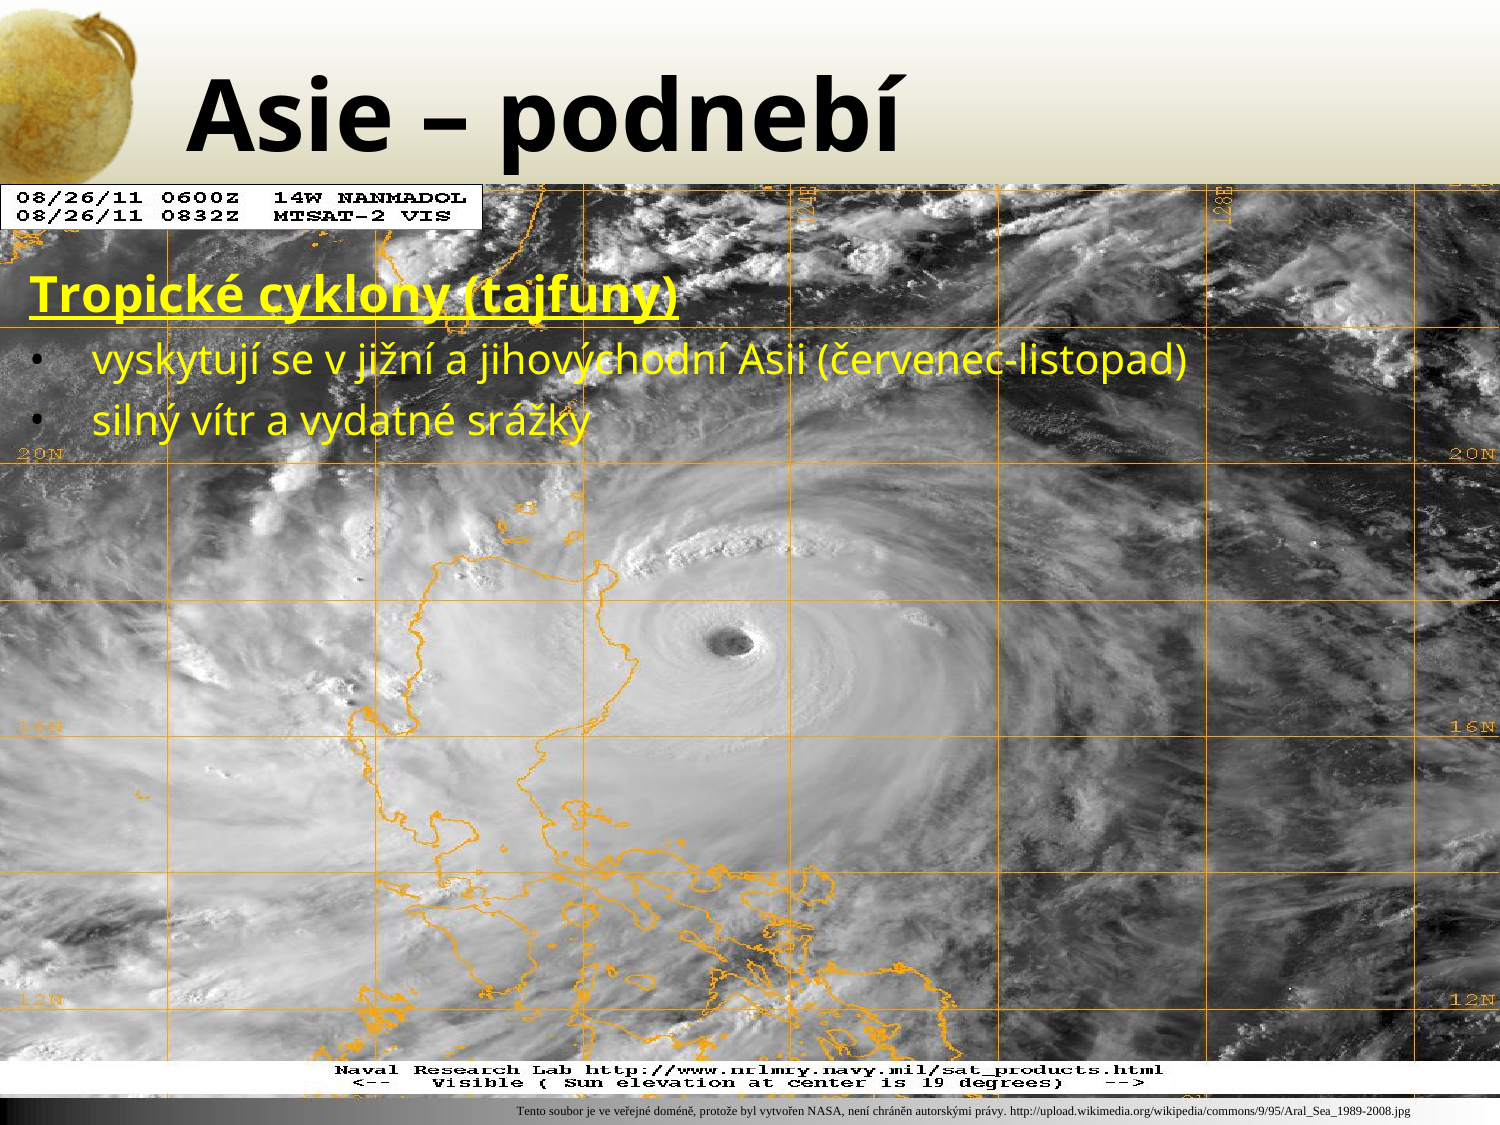

# Asie – podnebí
Tropické cyklony (tajfuny)
vyskytují se v jižní a jihovýchodní Asii (červenec-listopad)
silný vítr a vydatné srážky
Tento soubor je ve veřejné doméně, protože byl vytvořen NASA, není chráněn autorskými právy. http://upload.wikimedia.org/wikipedia/commons/9/95/Aral_Sea_1989-2008.jpg